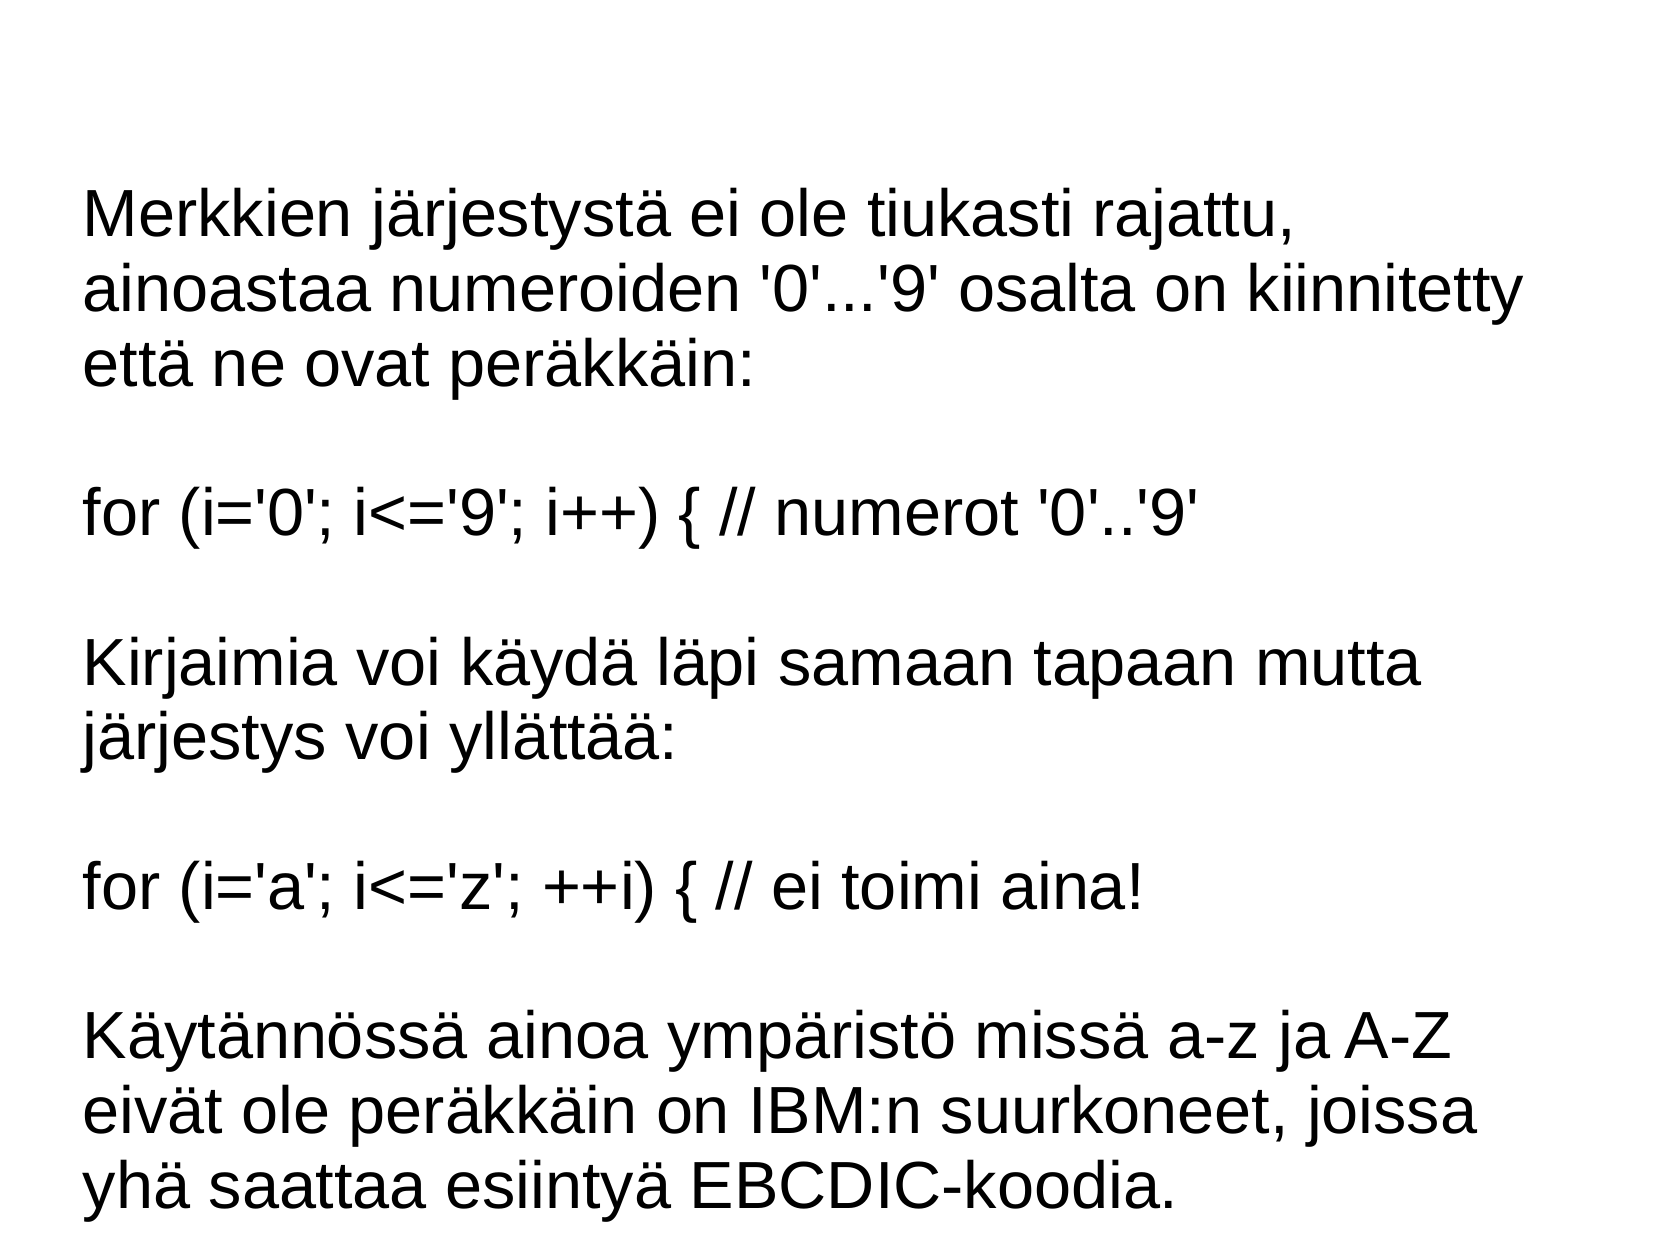

Merkkien järjestystä ei ole tiukasti rajattu, ainoastaa numeroiden '0'...'9' osalta on kiinnitetty että ne ovat peräkkäin:
for (i='0'; i<='9'; i++) { // numerot '0'..'9'
Kirjaimia voi käydä läpi samaan tapaan mutta järjestys voi yllättää:
for (i='a'; i<='z'; ++i) { // ei toimi aina!
Käytännössä ainoa ympäristö missä a-z ja A-Z eivät ole peräkkäin on IBM:n suurkoneet, joissa yhä saattaa esiintyä EBCDIC-koodia.